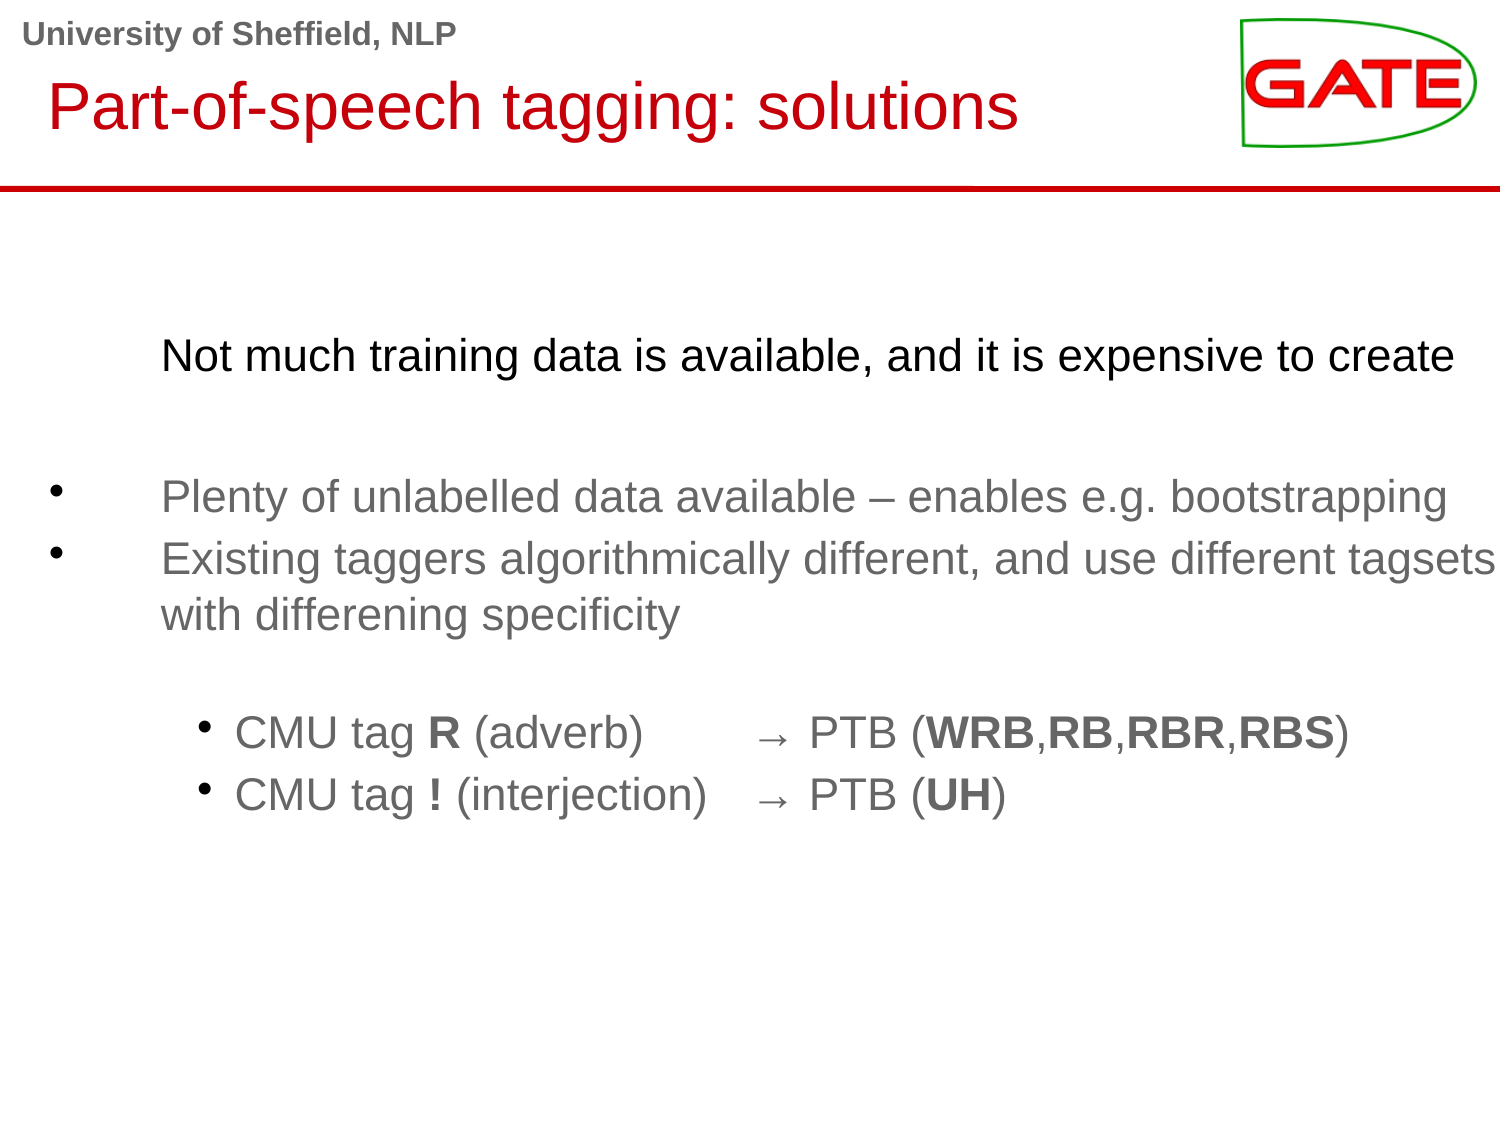

Part-of-speech tagging: solutions
Not much training data is available, and it is expensive to create
Plenty of unlabelled data available – enables e.g. bootstrapping
Existing taggers algorithmically different, and use different tagsets with differening specificity
CMU tag R (adverb) 		→ PTB (WRB,RB,RBR,RBS)
CMU tag ! (interjection) 	→ PTB (UH)